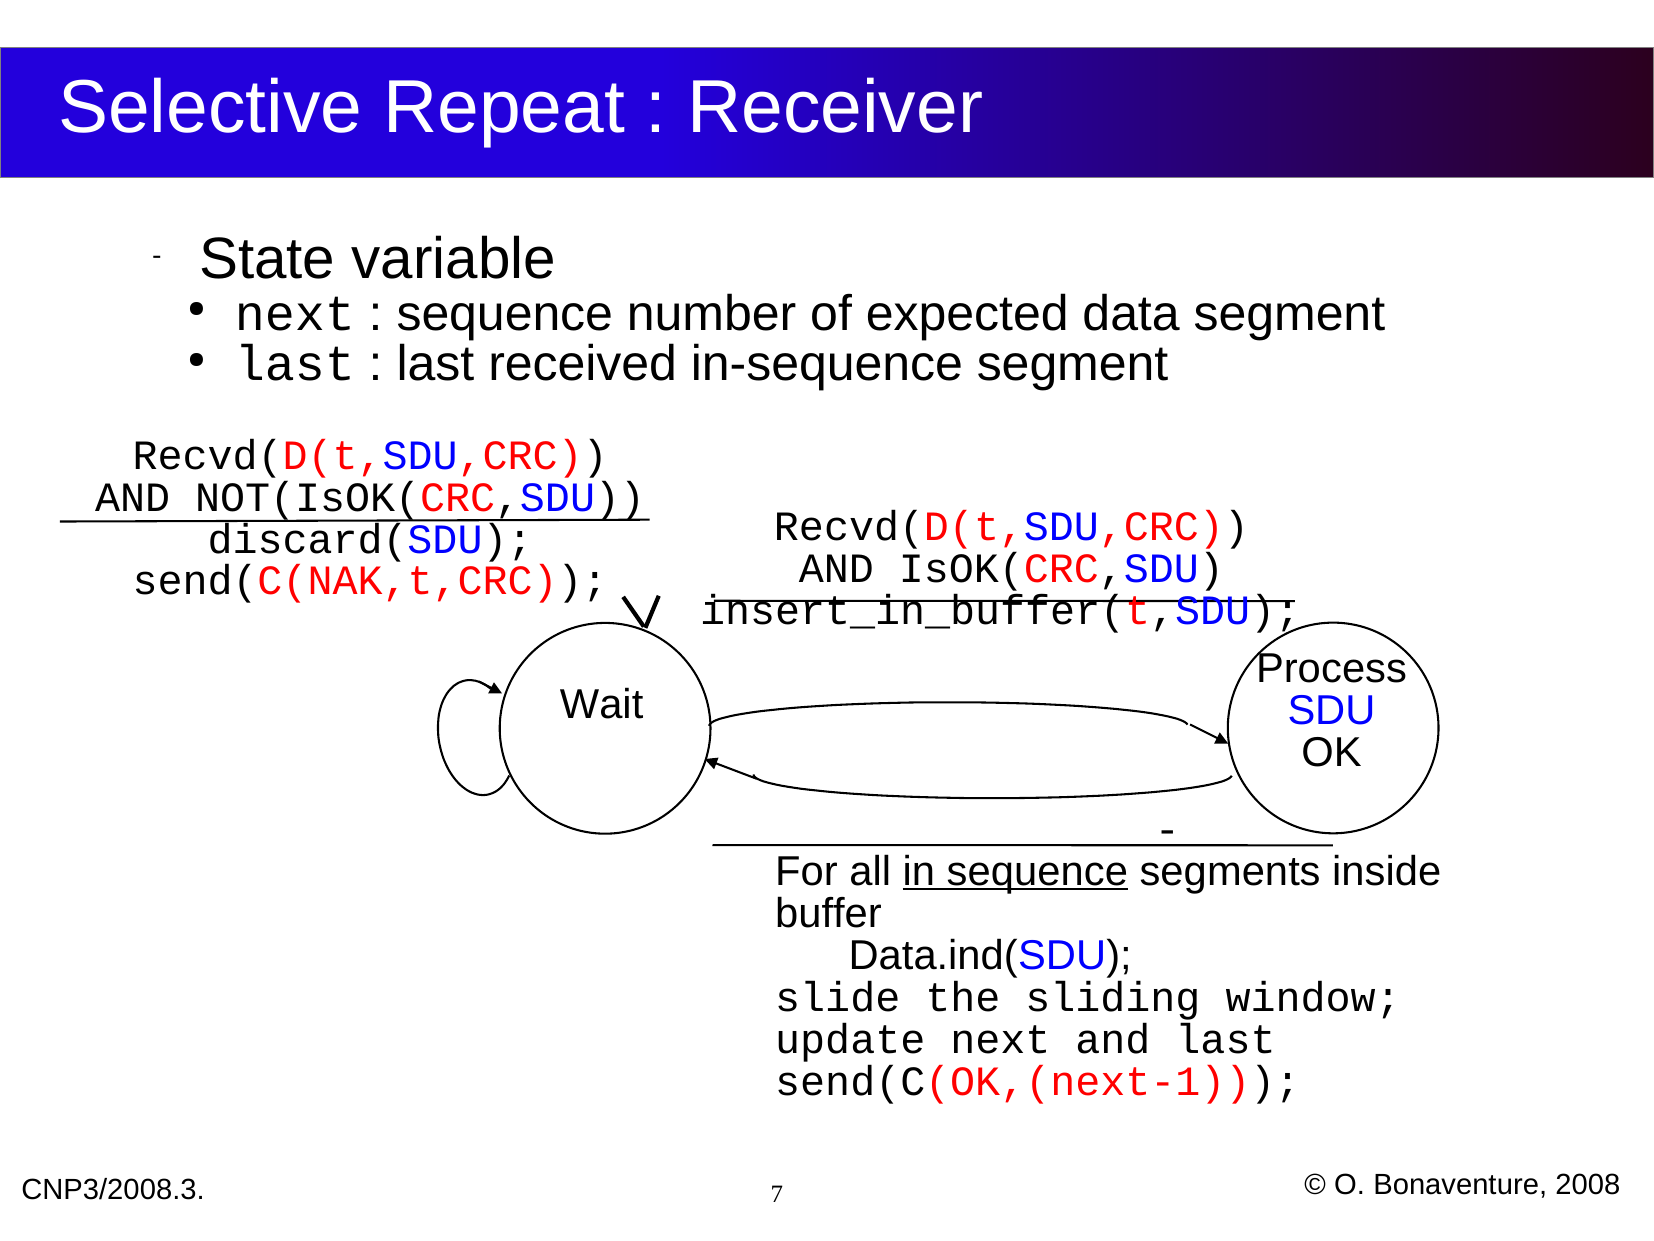

# Selective Repeat : Receiver
State variable
next : sequence number of expected data segment
last : last received in-sequence segment
Recvd(D(t,SDU,CRC))
AND NOT(IsOK(CRC,SDU))
discard(SDU);
send(C(NAK,t,CRC));
Recvd(D(t,SDU,CRC))
AND IsOK(CRC,SDU)
insert_in_buffer(t,SDU);
Process
SDU
OK
Wait
-
For all in sequence segments inside buffer
	Data.ind(SDU);
slide the sliding window;
update next and last
send(C(OK,(next-1)));
© O. Bonaventure, 2008
CNP3/2008.3.